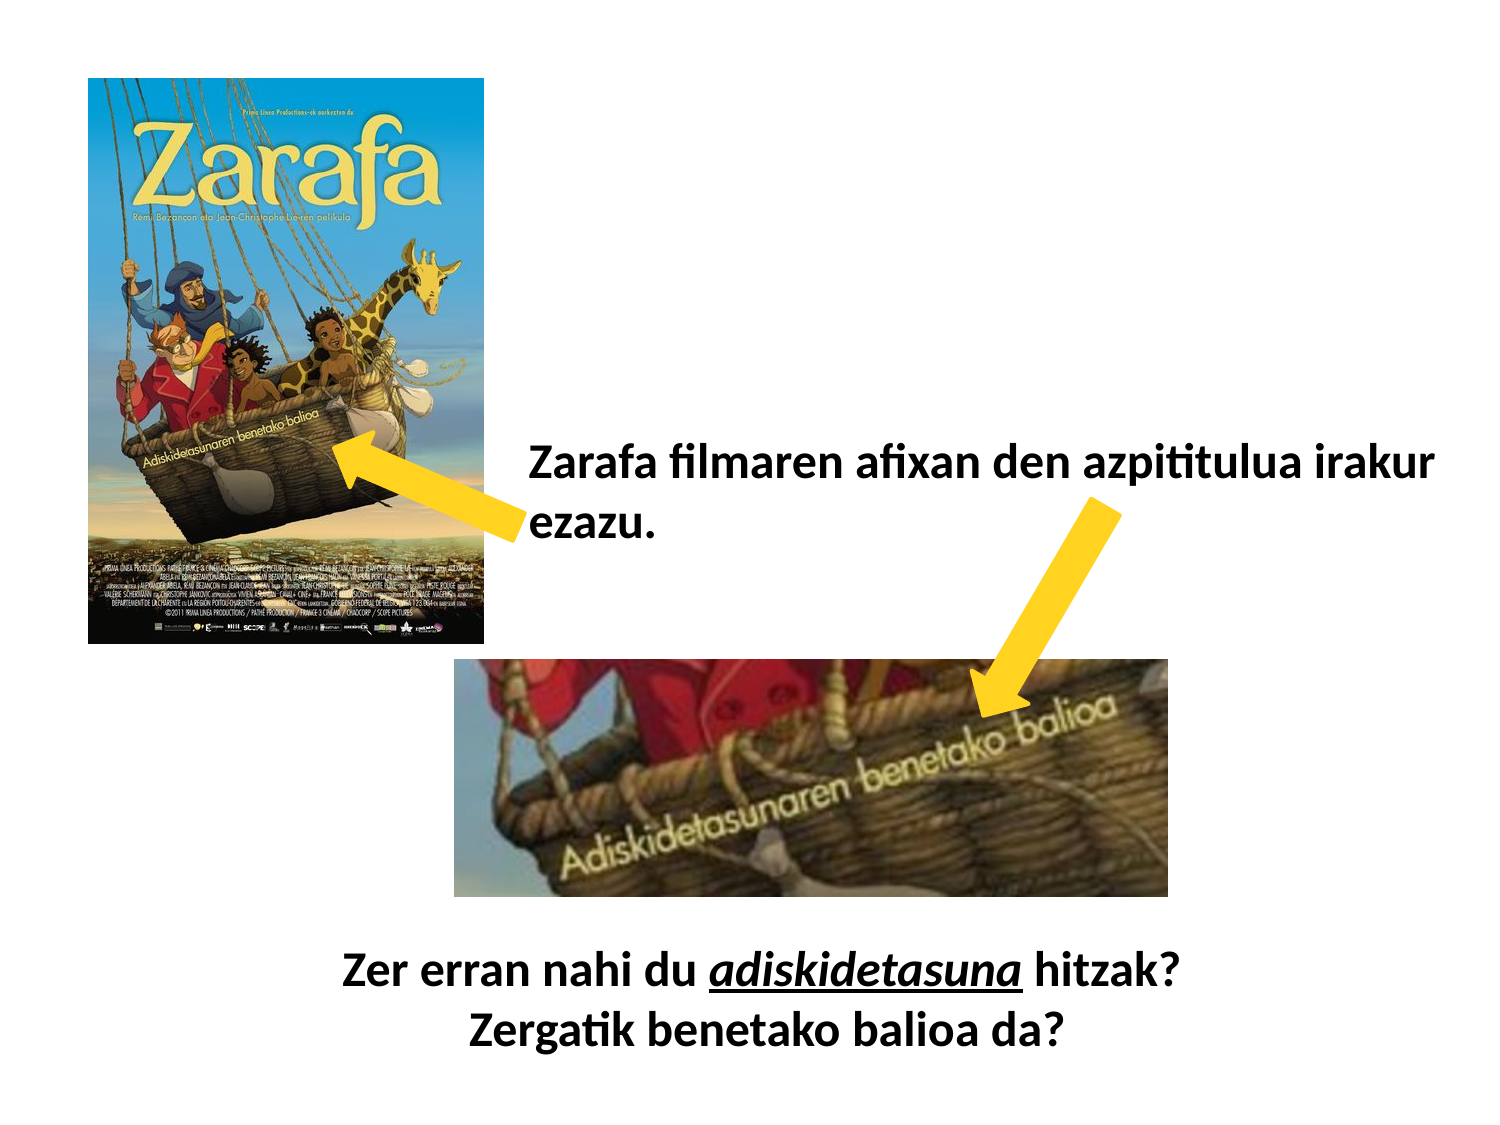

Zarafa filmaren afixan den azpititulua irakur ezazu.
Zer erran nahi du adiskidetasuna hitzak?
 Zergatik benetako balioa da?